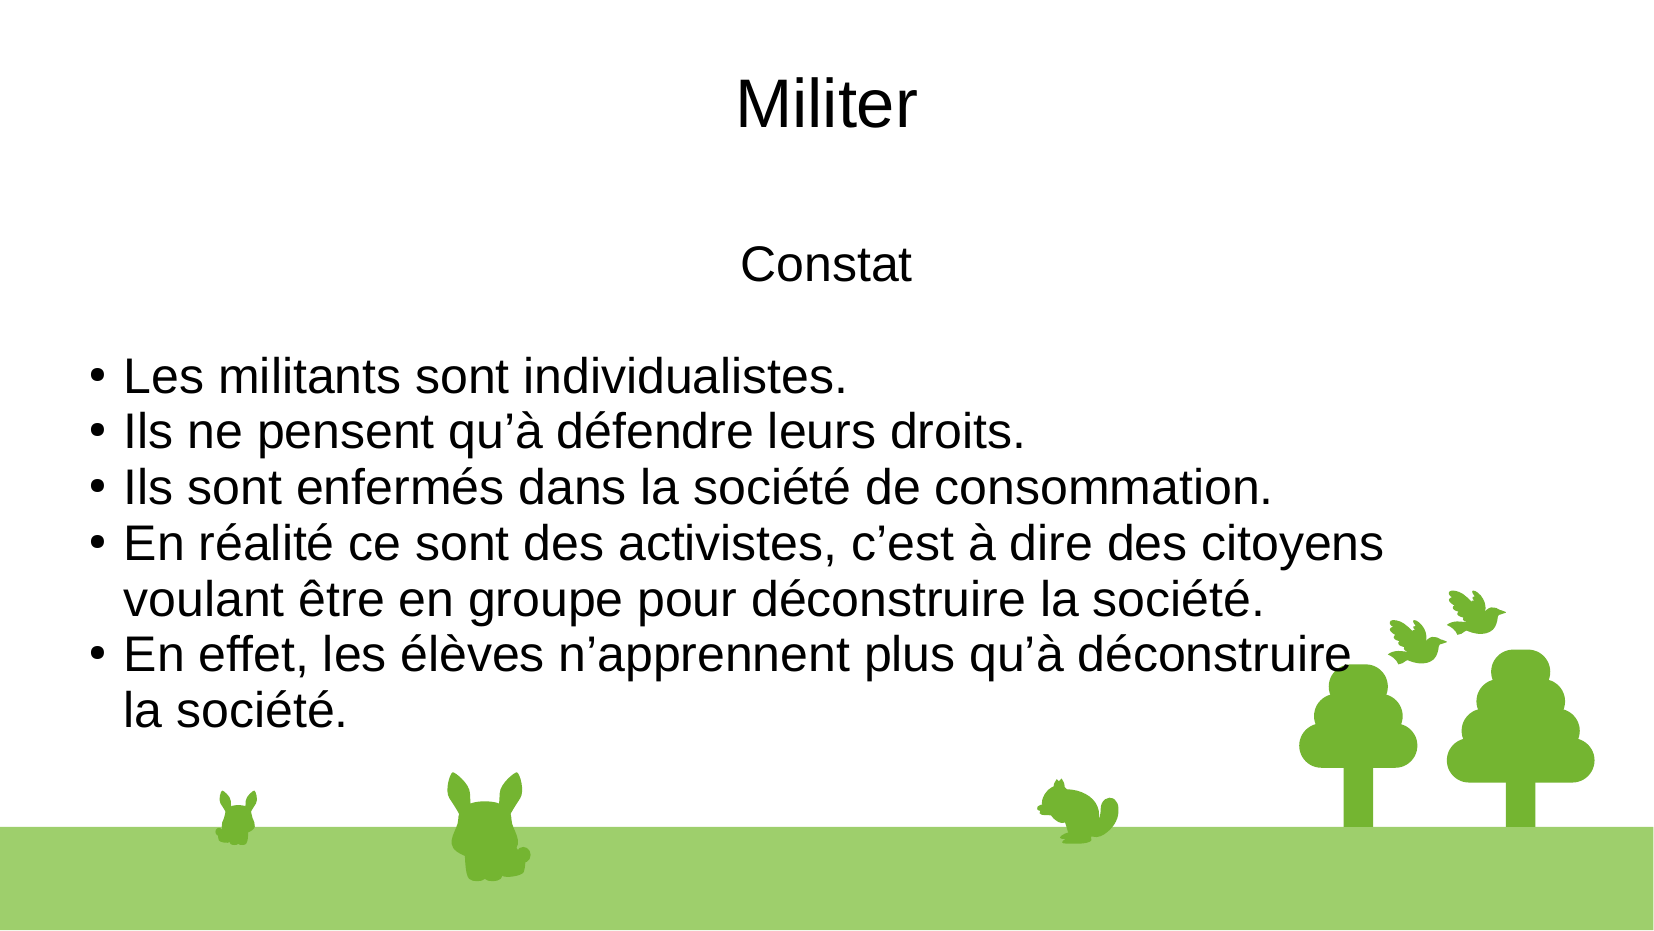

# Militer
Constat
Les militants sont individualistes.
Ils ne pensent qu’à défendre leurs droits.
Ils sont enfermés dans la société de consommation.
En réalité ce sont des activistes, c’est à dire des citoyens
voulant être en groupe pour déconstruire la société.
En effet, les élèves n’apprennent plus qu’à déconstruire
la société.